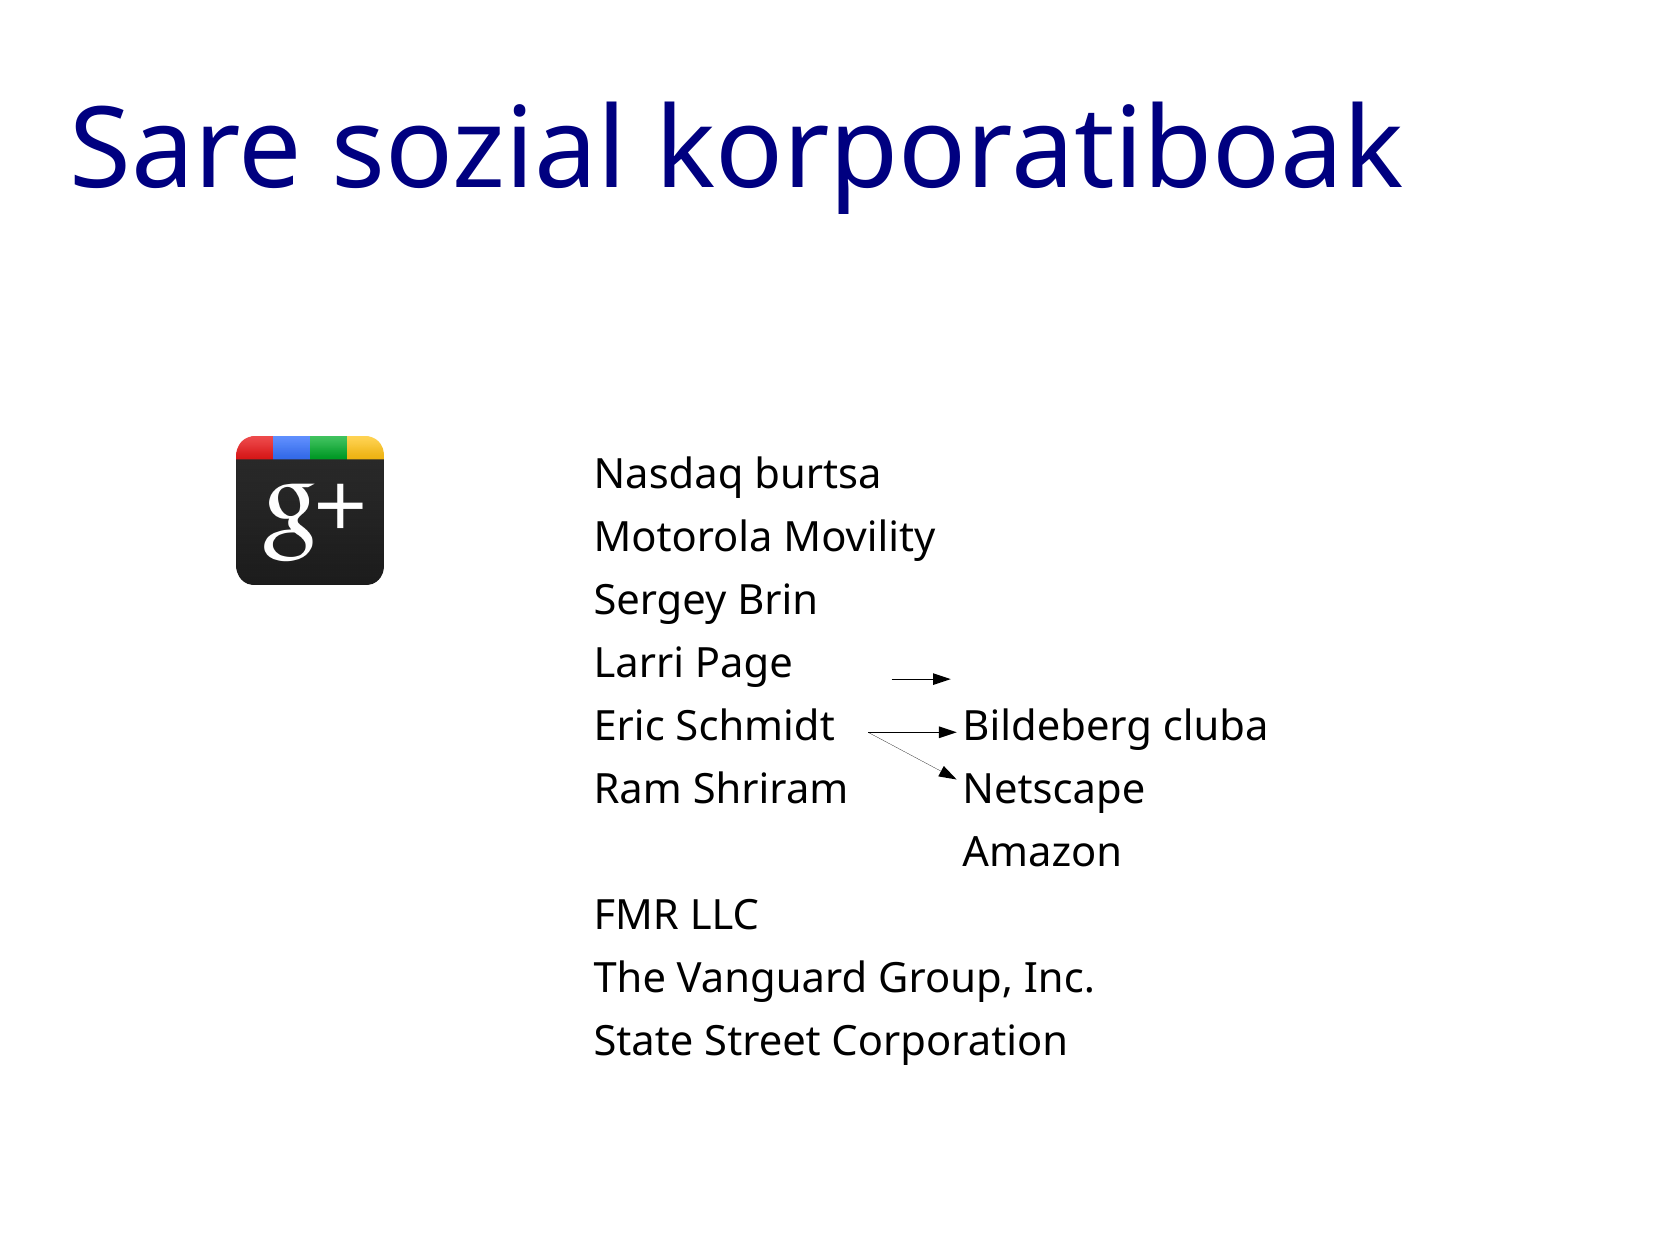

Sare sozial korporatiboak
Nasdaq burtsa
Motorola Movility
Sergey Brin
Larri Page
Eric Schmidt		Bildeberg cluba
Ram Shriram		Netscape
					Amazon
FMR LLC
The Vanguard Group, Inc.
State Street Corporation